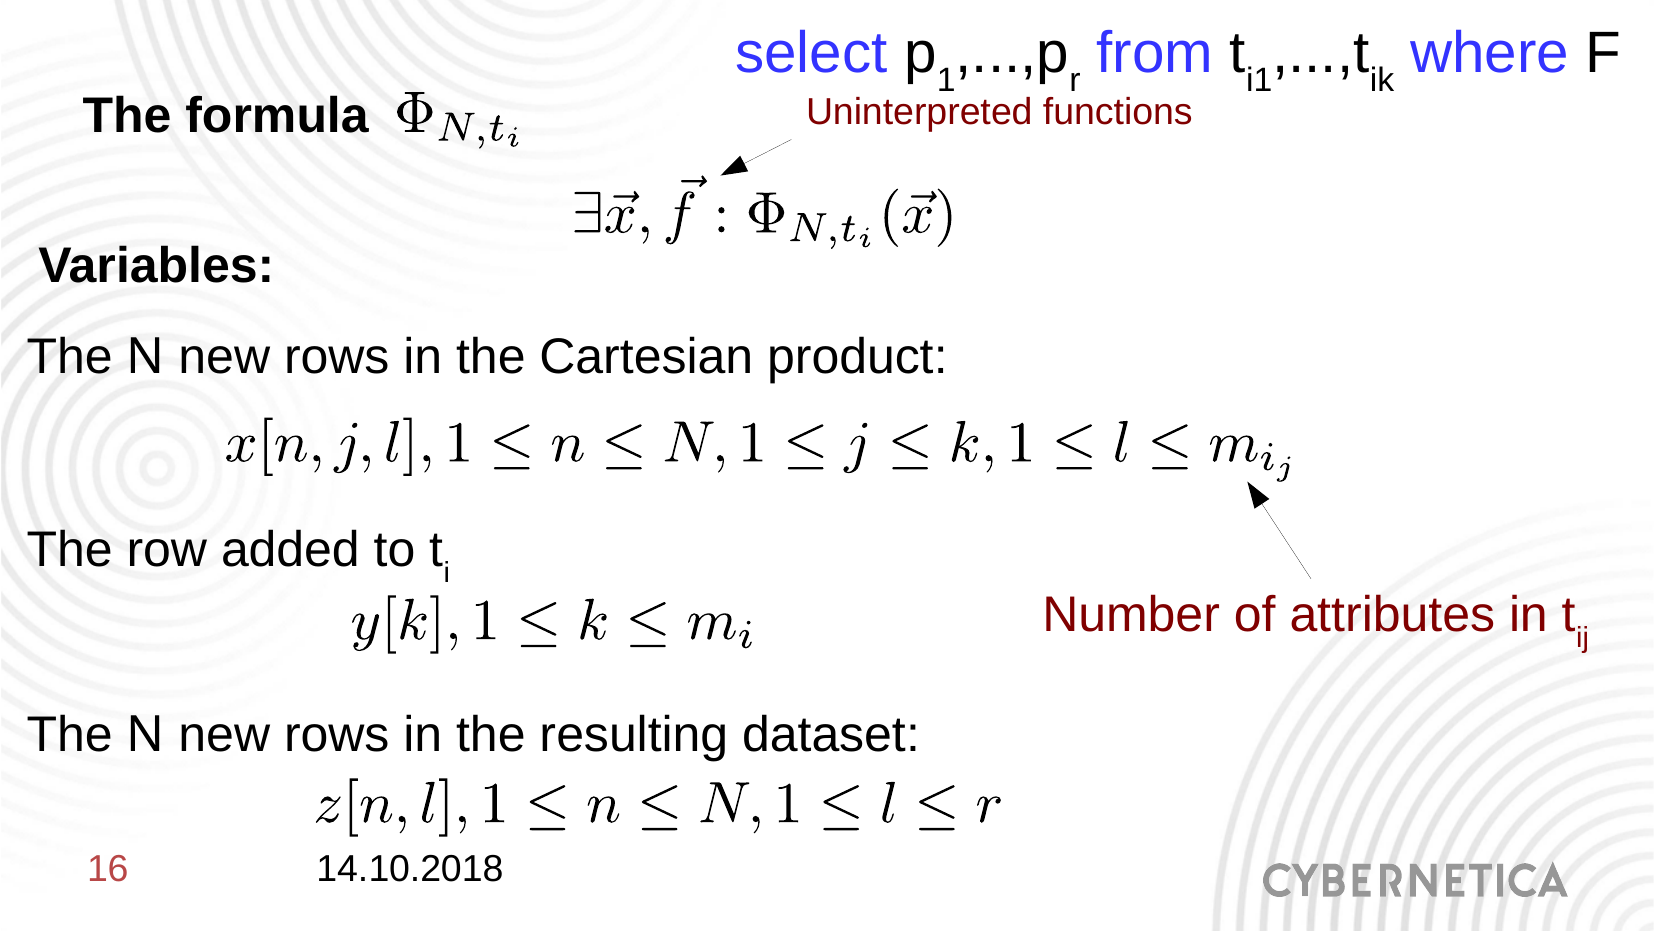

select p1,...,pr from ti1,...,tik where F
# The formula
Uninterpreted functions
Variables:
The N new rows in the Cartesian product:
The row added to ti
Number of attributes in tij
The N new rows in the resulting dataset:
16
01.04.2000